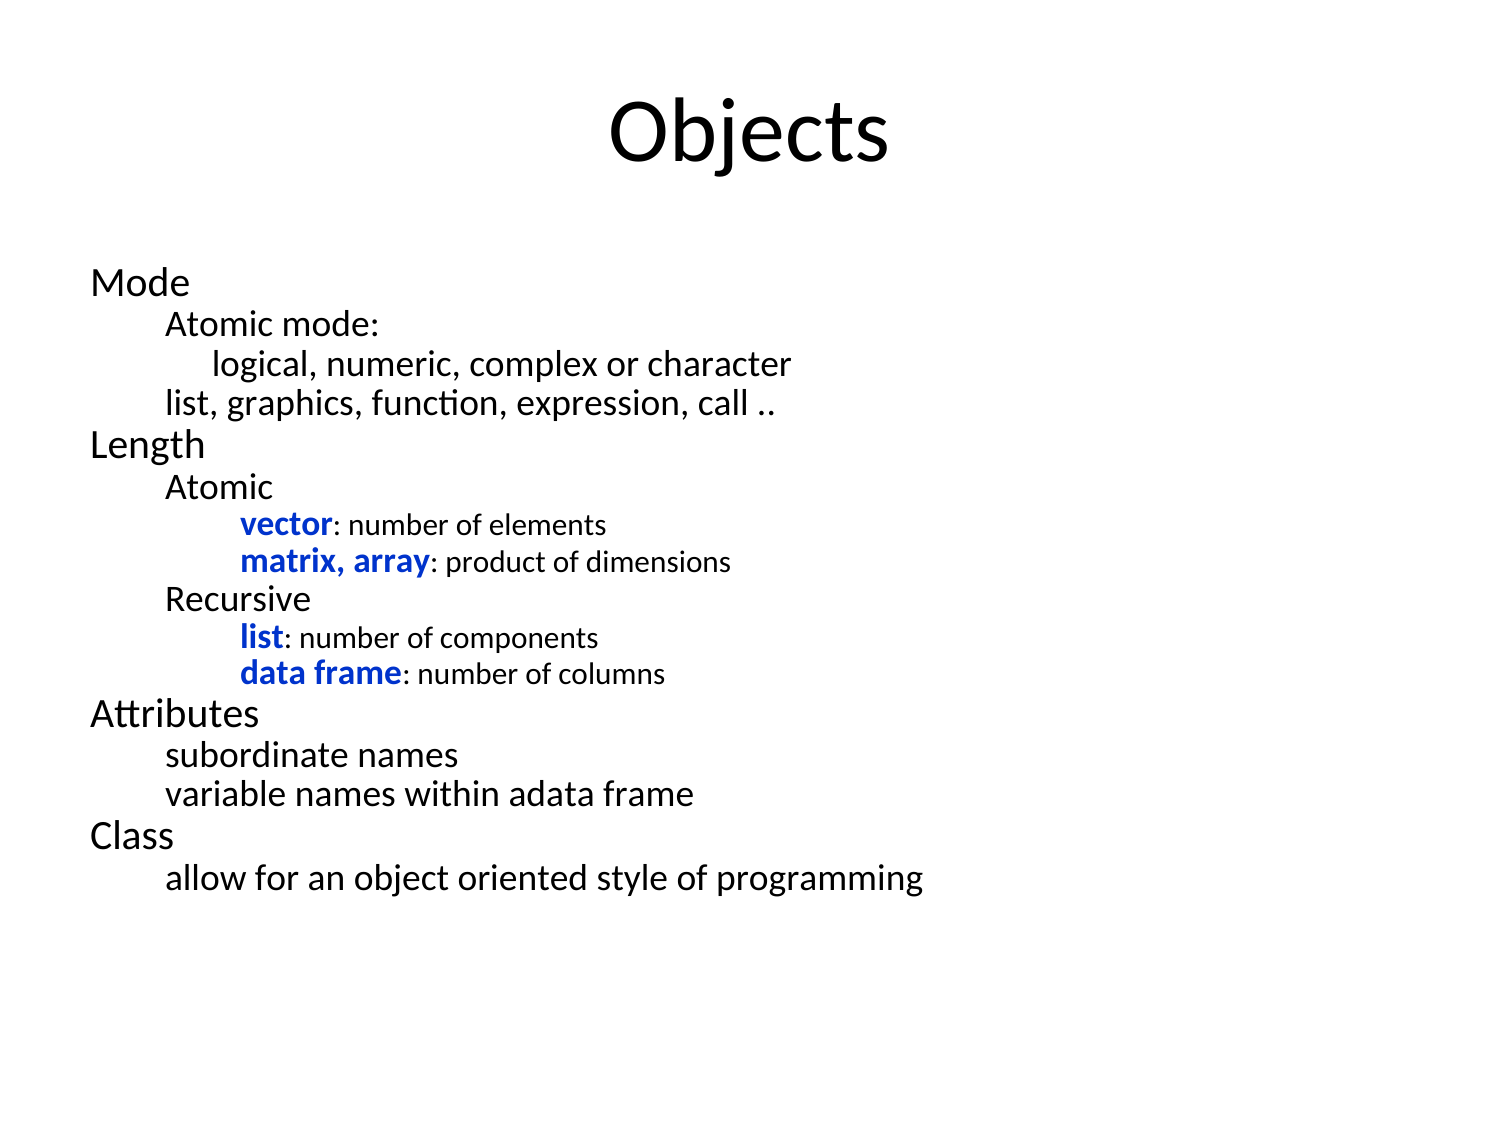

# Objects
Mode
Atomic mode:
	logical, numeric, complex or character
list, graphics, function, expression, call ..
Length
Atomic
vector: number of elements
matrix, array: product of dimensions
Recursive
list: number of components
data frame: number of columns
Attributes
subordinate names
variable names within adata frame
Class
allow for an object oriented style of programming